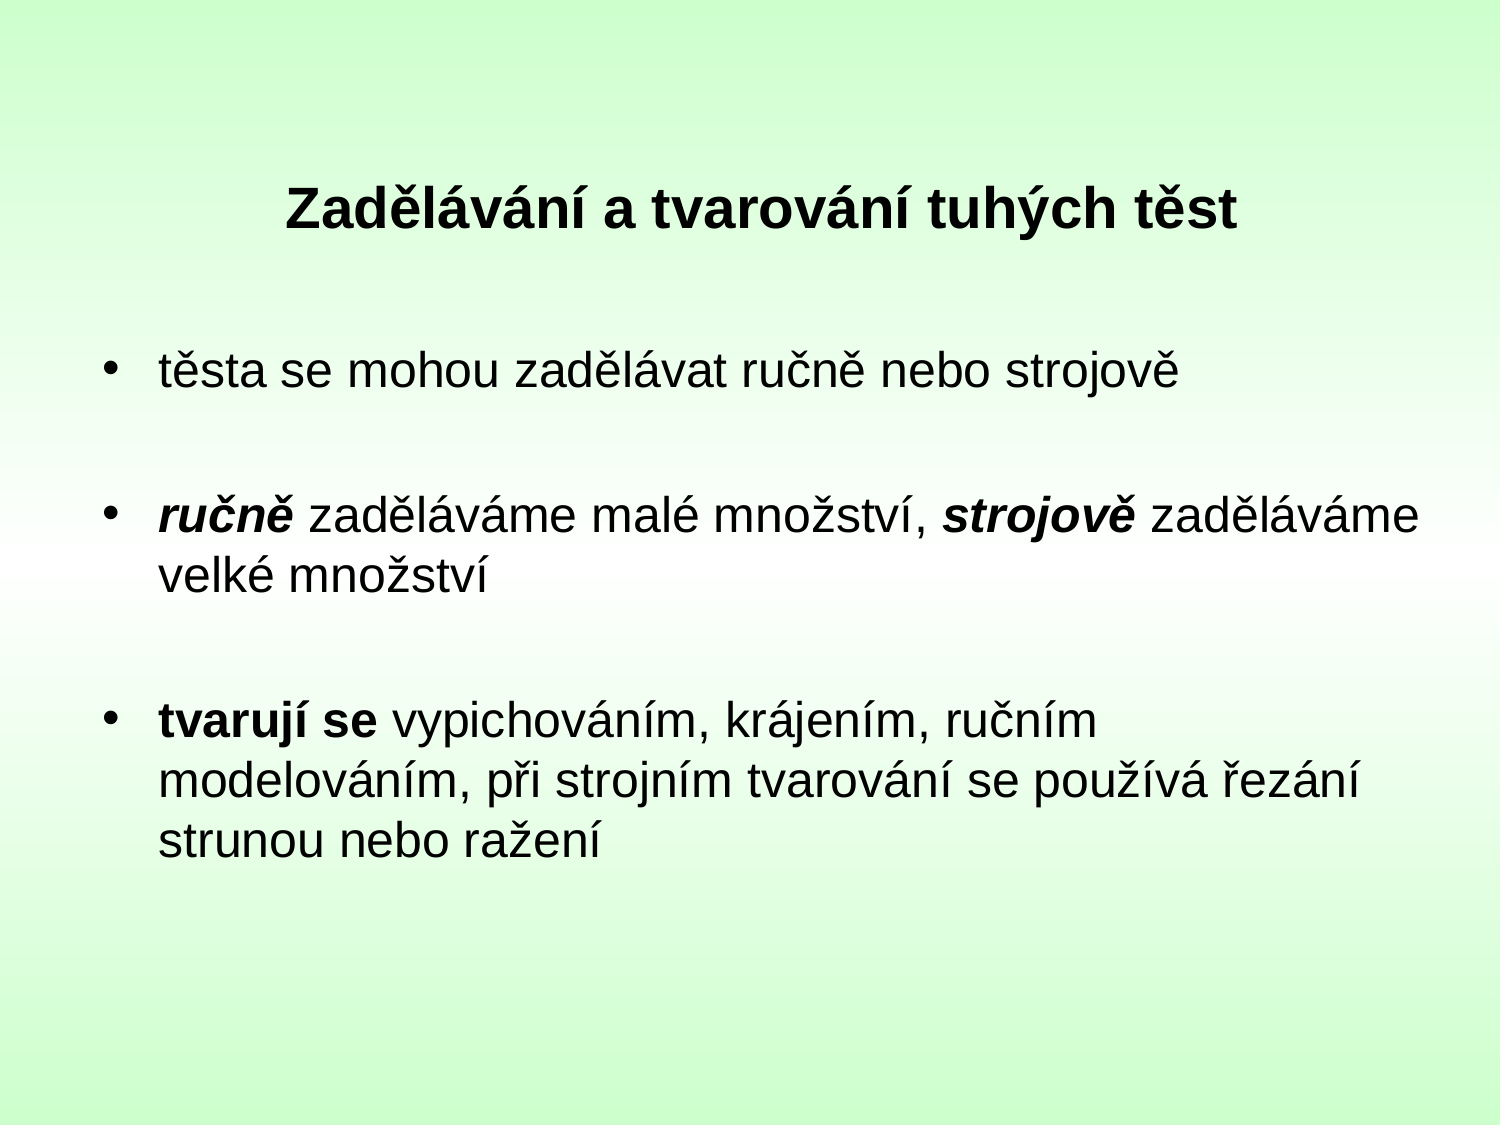

# Zadělávání a tvarování tuhých těst
těsta se mohou zadělávat ručně nebo strojově
ručně zaděláváme malé množství, strojově zaděláváme velké množství
tvarují se vypichováním, krájením, ručním modelováním, při strojním tvarování se používá řezání strunou nebo ražení